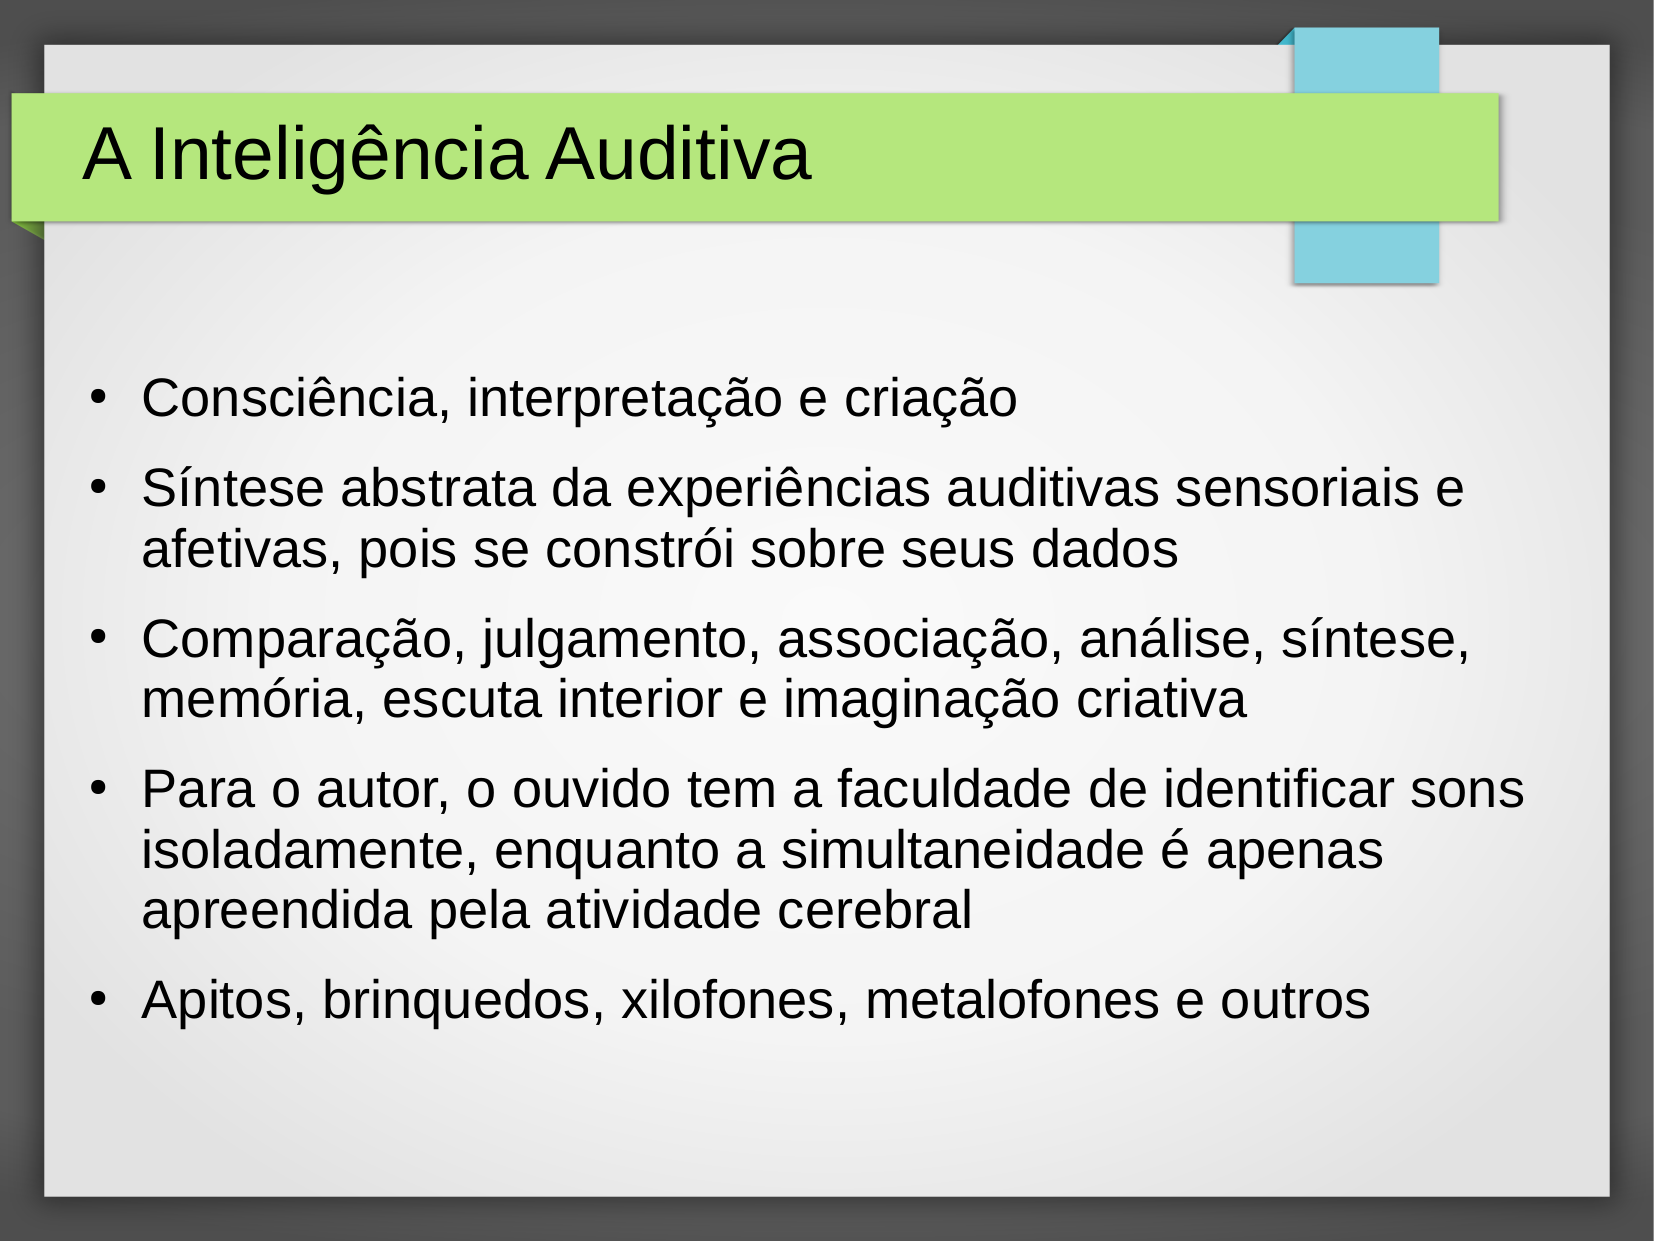

# A Inteligência Auditiva
Consciência, interpretação e criação
Síntese abstrata da experiências auditivas sensoriais e afetivas, pois se constrói sobre seus dados
Comparação, julgamento, associação, análise, síntese, memória, escuta interior e imaginação criativa
Para o autor, o ouvido tem a faculdade de identificar sons isoladamente, enquanto a simultaneidade é apenas apreendida pela atividade cerebral
Apitos, brinquedos, xilofones, metalofones e outros